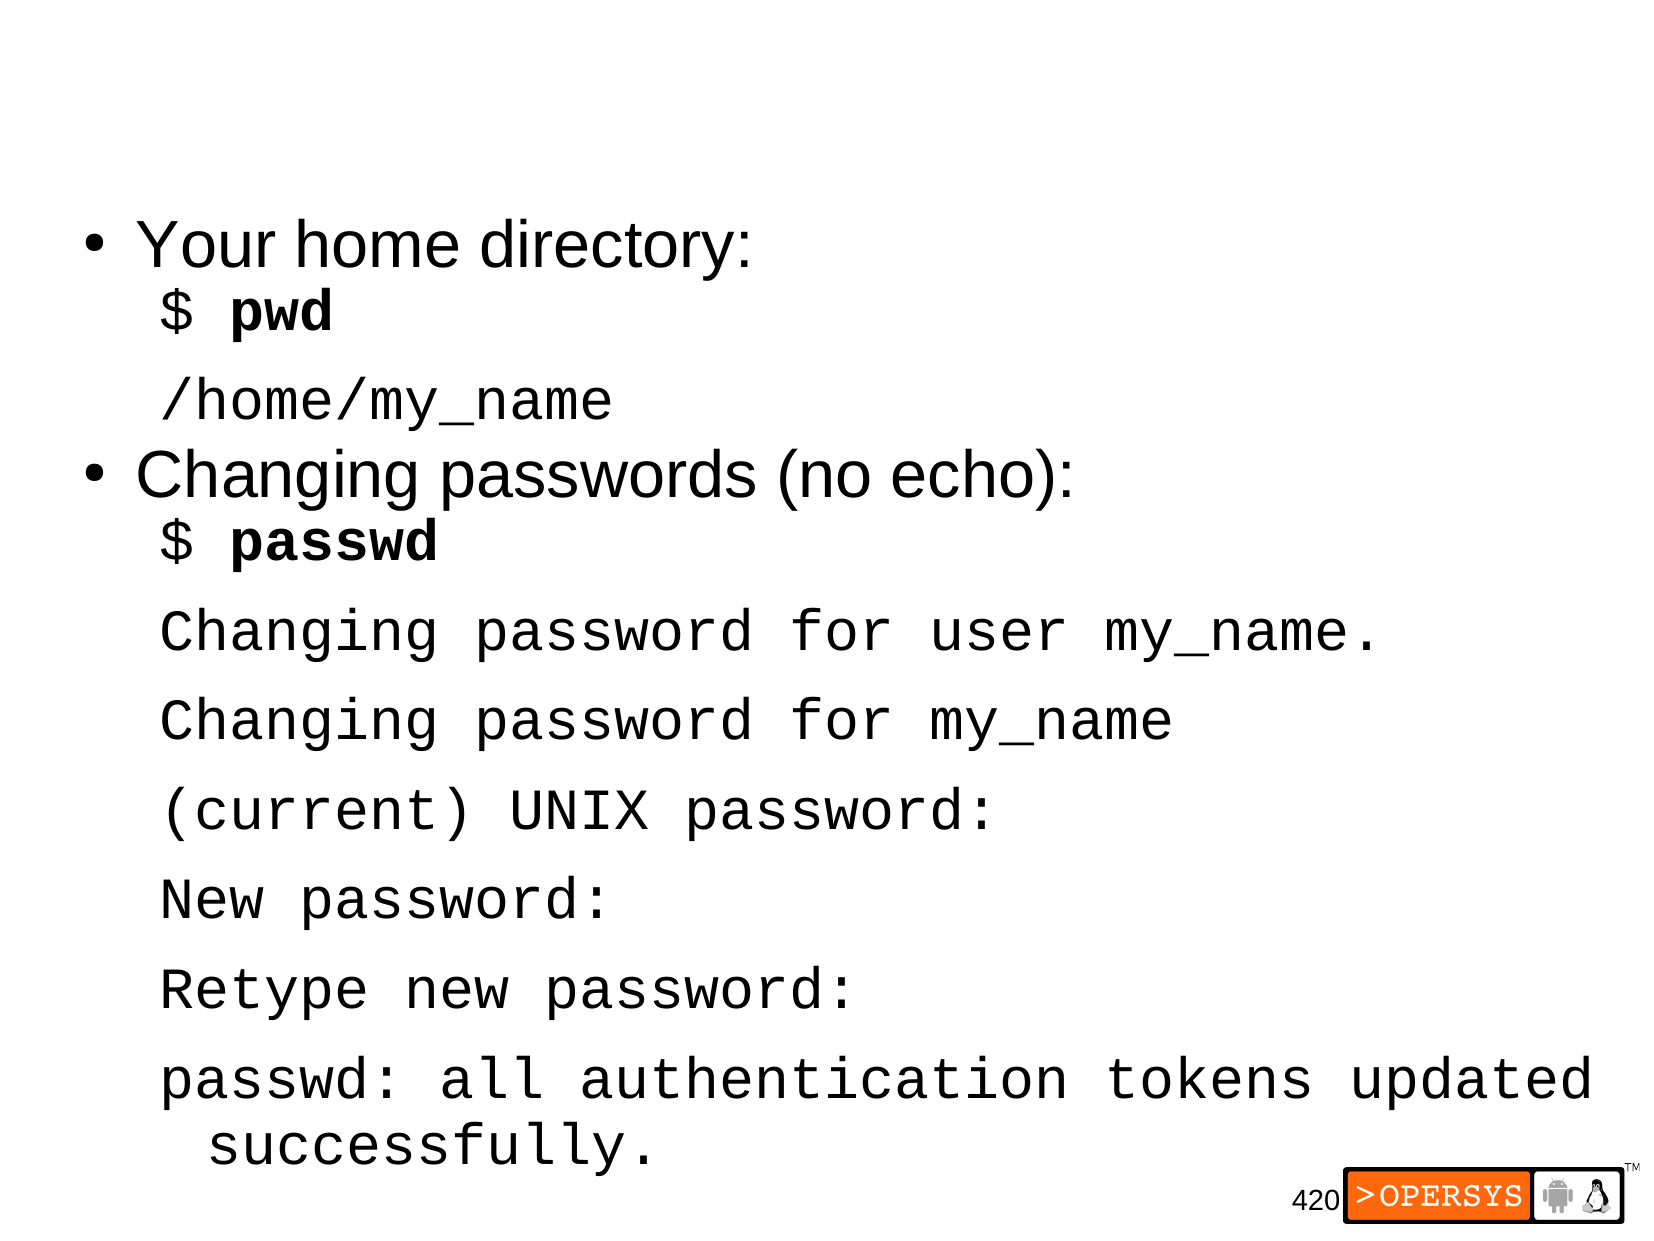

# Your home directory:
$ pwd
/home/my_name
Changing passwords (no echo):
$ passwd
Changing password for user my_name.
Changing password for my_name
(current) UNIX password:
New password:
Retype new password:
passwd: all authentication tokens updated successfully.